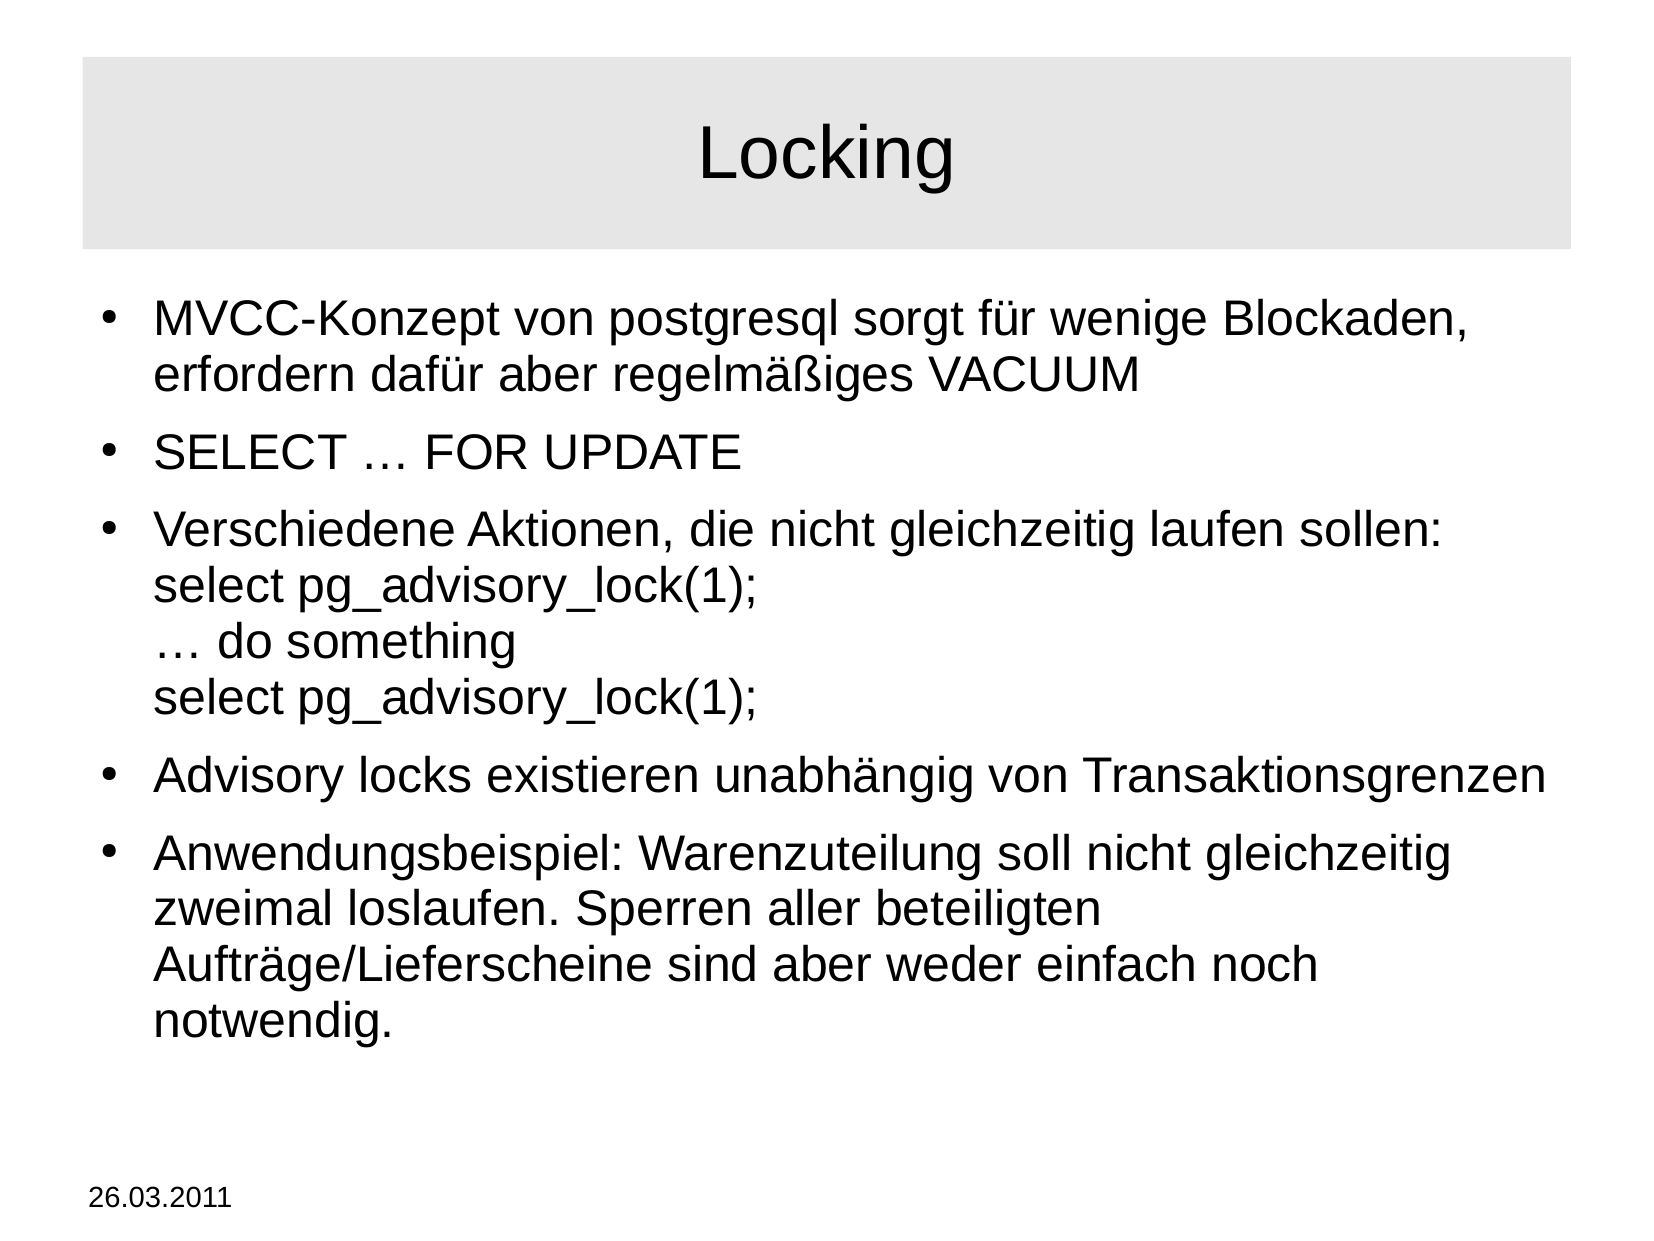

# Locking
MVCC-Konzept von postgresql sorgt für wenige Blockaden, erfordern dafür aber regelmäßiges VACUUM
SELECT … FOR UPDATE
Verschiedene Aktionen, die nicht gleichzeitig laufen sollen:
select pg_advisory_lock(1);
… do something
select pg_advisory_lock(1);
Advisory locks existieren unabhängig von Transaktionsgrenzen
Anwendungsbeispiel: Warenzuteilung soll nicht gleichzeitig zweimal loslaufen. Sperren aller beteiligten Aufträge/Lieferscheine sind aber weder einfach noch notwendig.
26.03.2011